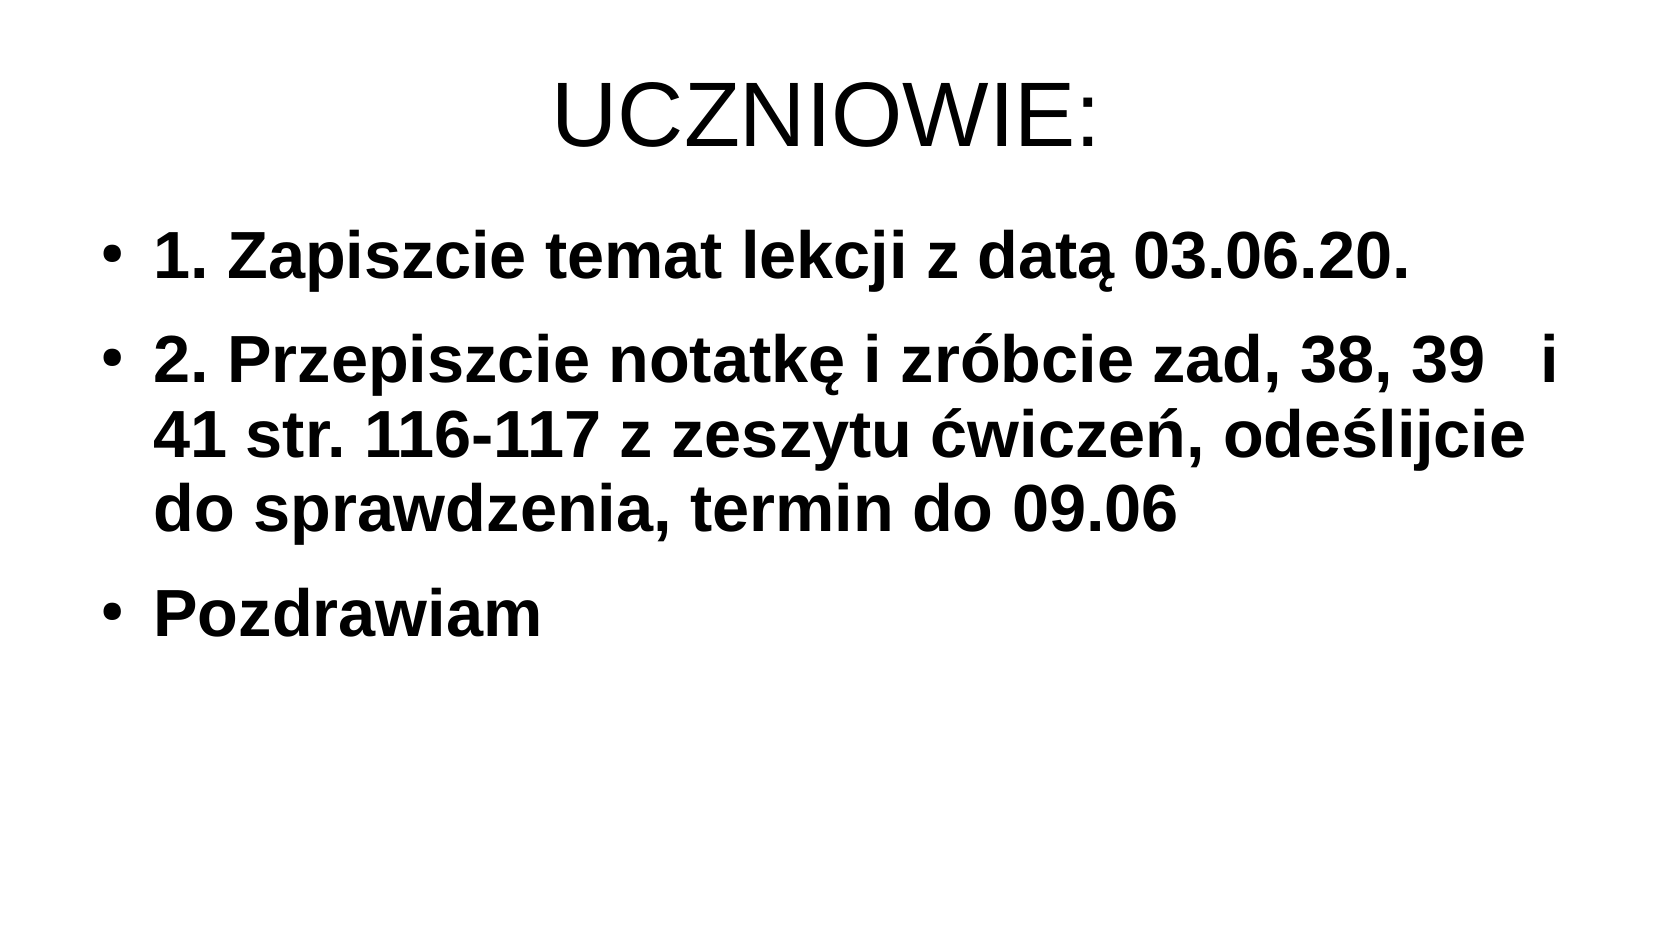

# UCZNIOWIE:
1. Zapiszcie temat lekcji z datą 03.06.20.
2. Przepiszcie notatkę i zróbcie zad, 38, 39 i 41 str. 116-117 z zeszytu ćwiczeń, odeślijcie do sprawdzenia, termin do 09.06
Pozdrawiam